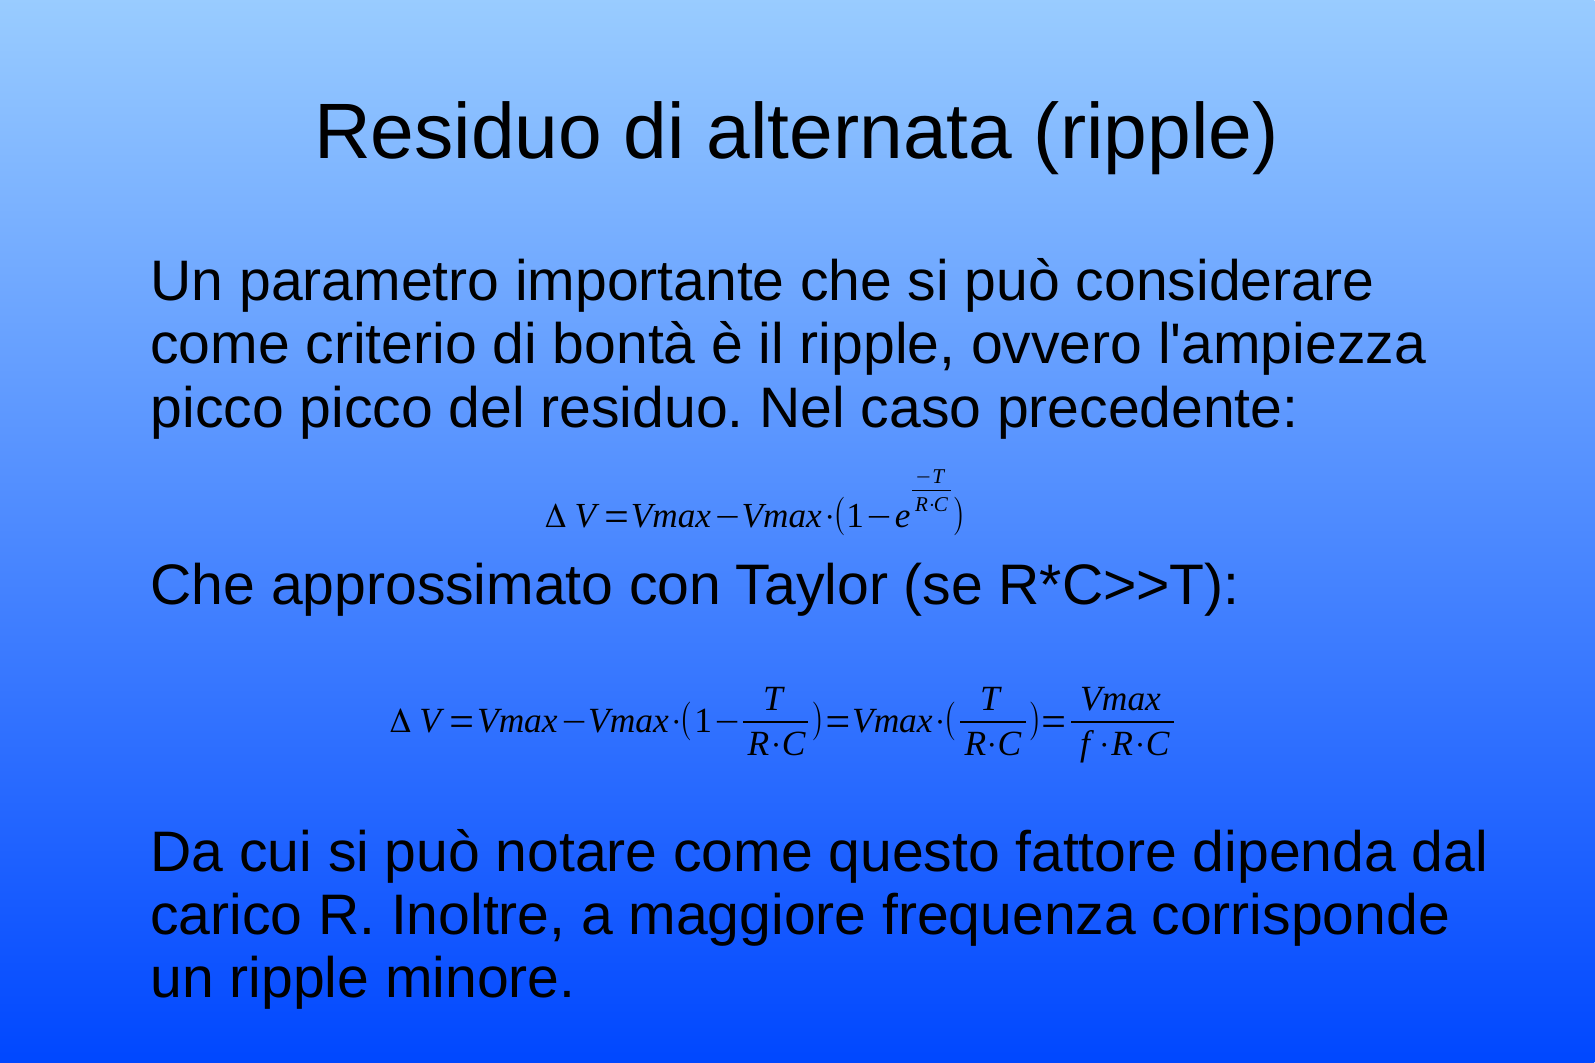

# Residuo di alternata (ripple)
Un parametro importante che si può considerare come criterio di bontà è il ripple, ovvero l'ampiezza picco picco del residuo. Nel caso precedente:
Che approssimato con Taylor (se R*C>>T):
Da cui si può notare come questo fattore dipenda dal carico R. Inoltre, a maggiore frequenza corrisponde un ripple minore.